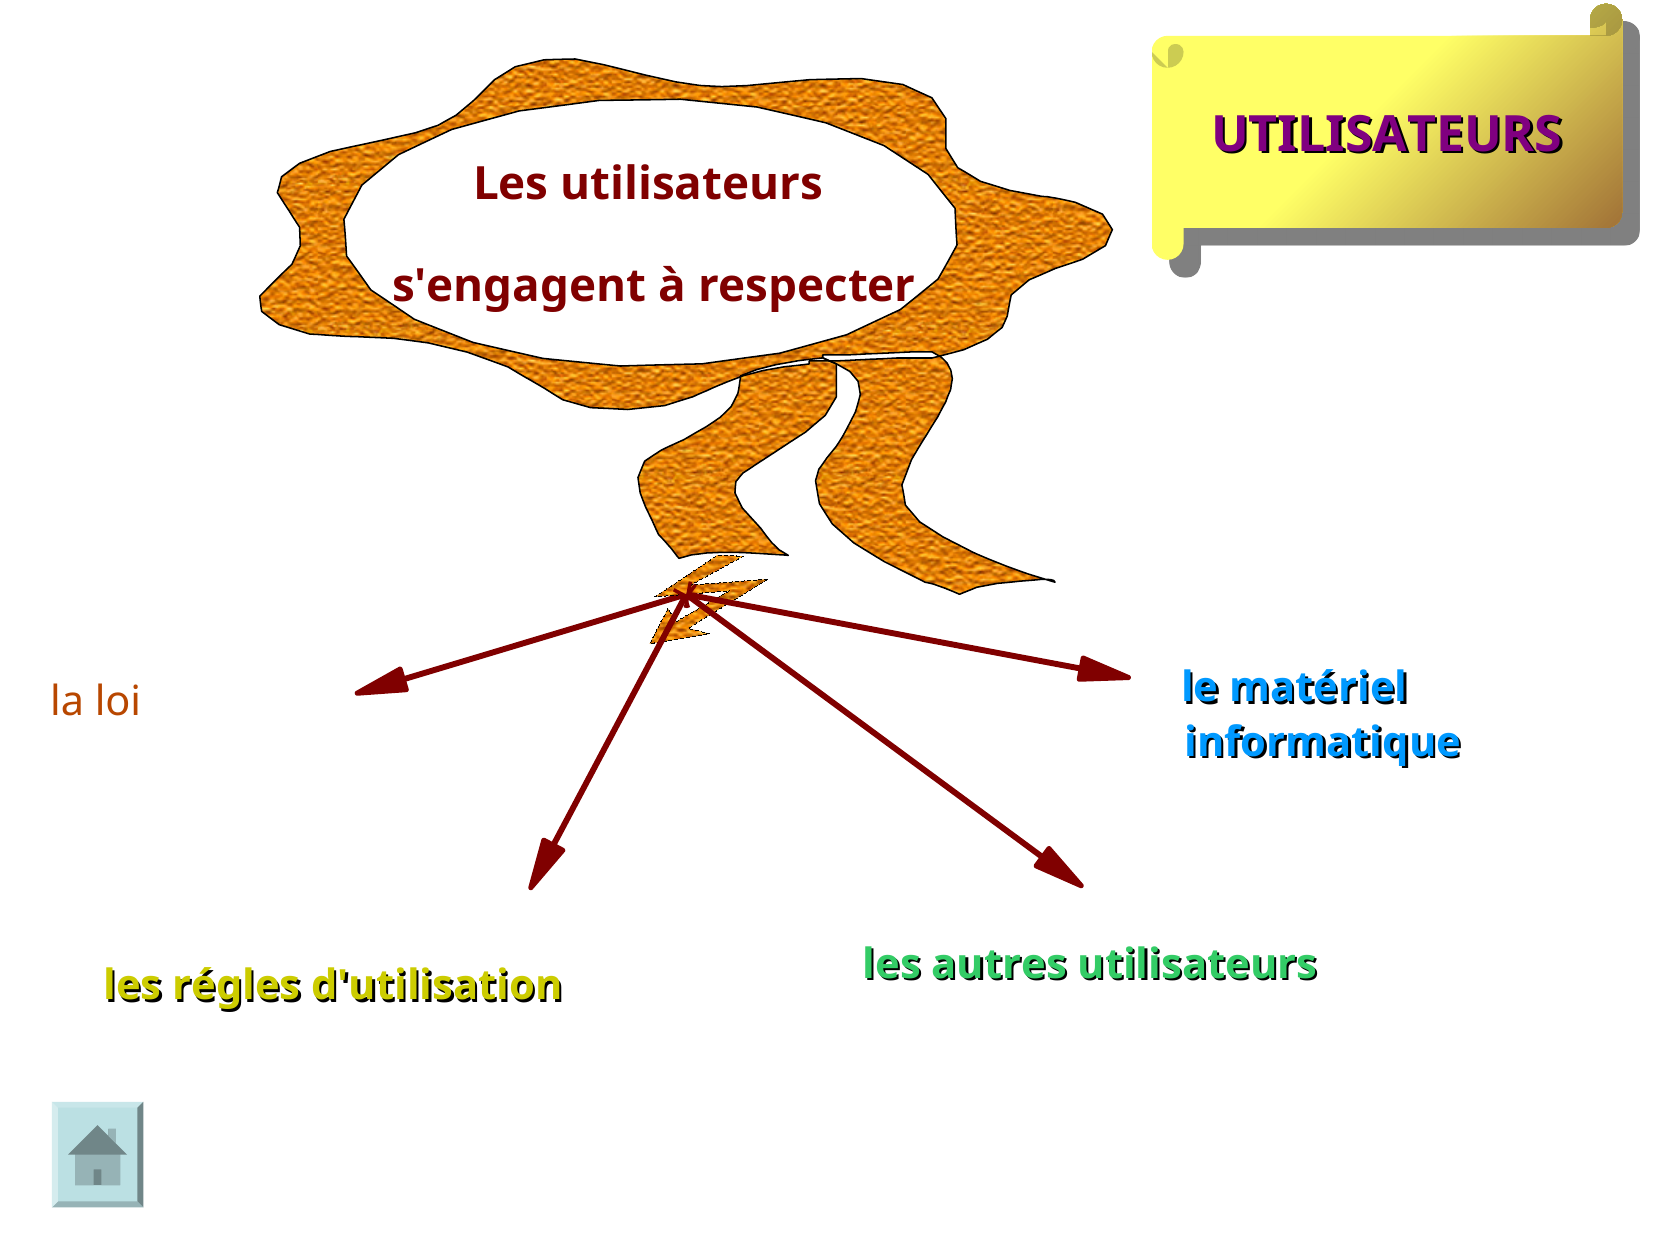

UTILISATEURS
Les utilisateurs
 s'engagent à respecter
la loi
le matériel informatique
les autres utilisateurs
les régles d'utilisation